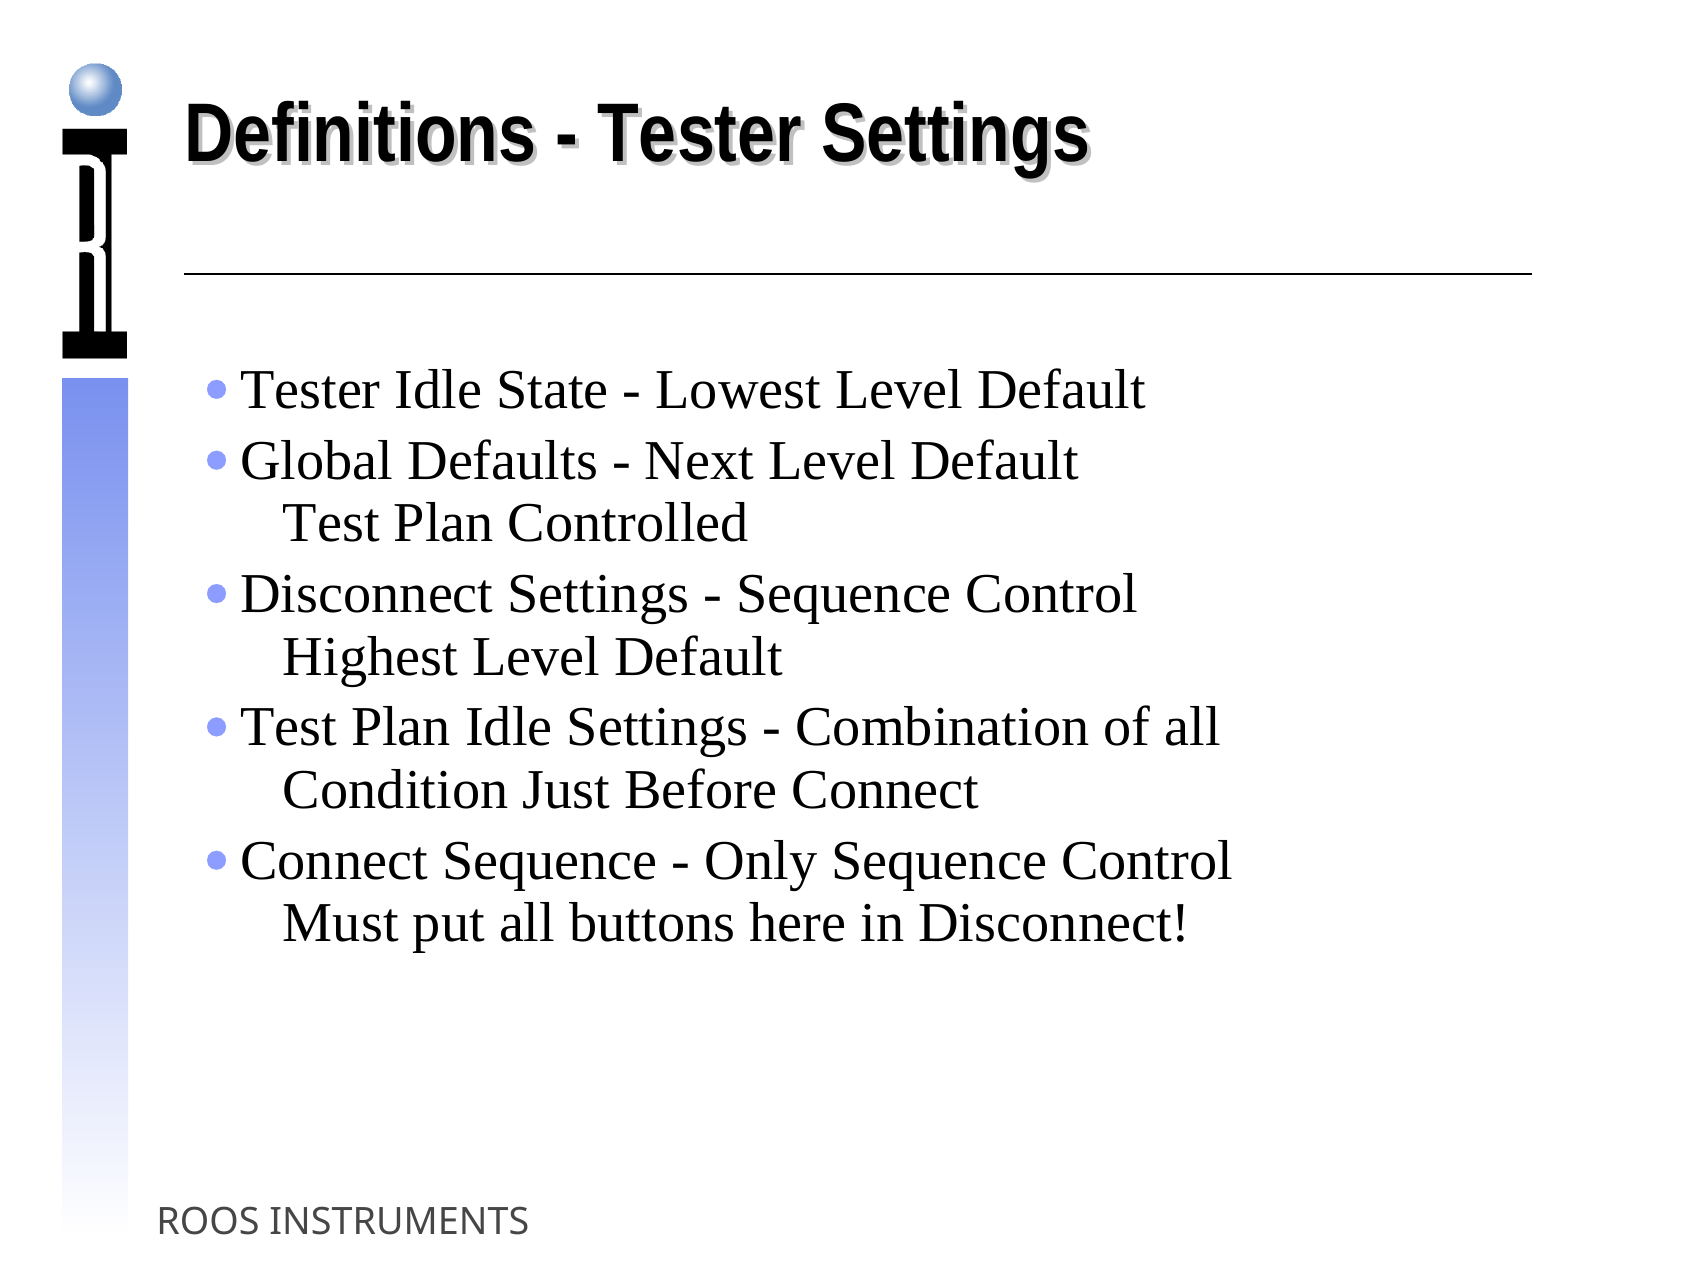

Definitions - Tester Settings
Tester Idle State - Lowest Level Default
Global Defaults - Next Level Default						Test Plan Controlled
Disconnect Settings - Sequence Control 					 Highest Level Default
Test Plan Idle Settings - Combination of all 				Condition Just Before Connect
Connect Sequence - Only Sequence Control				Must put all buttons here in Disconnect!